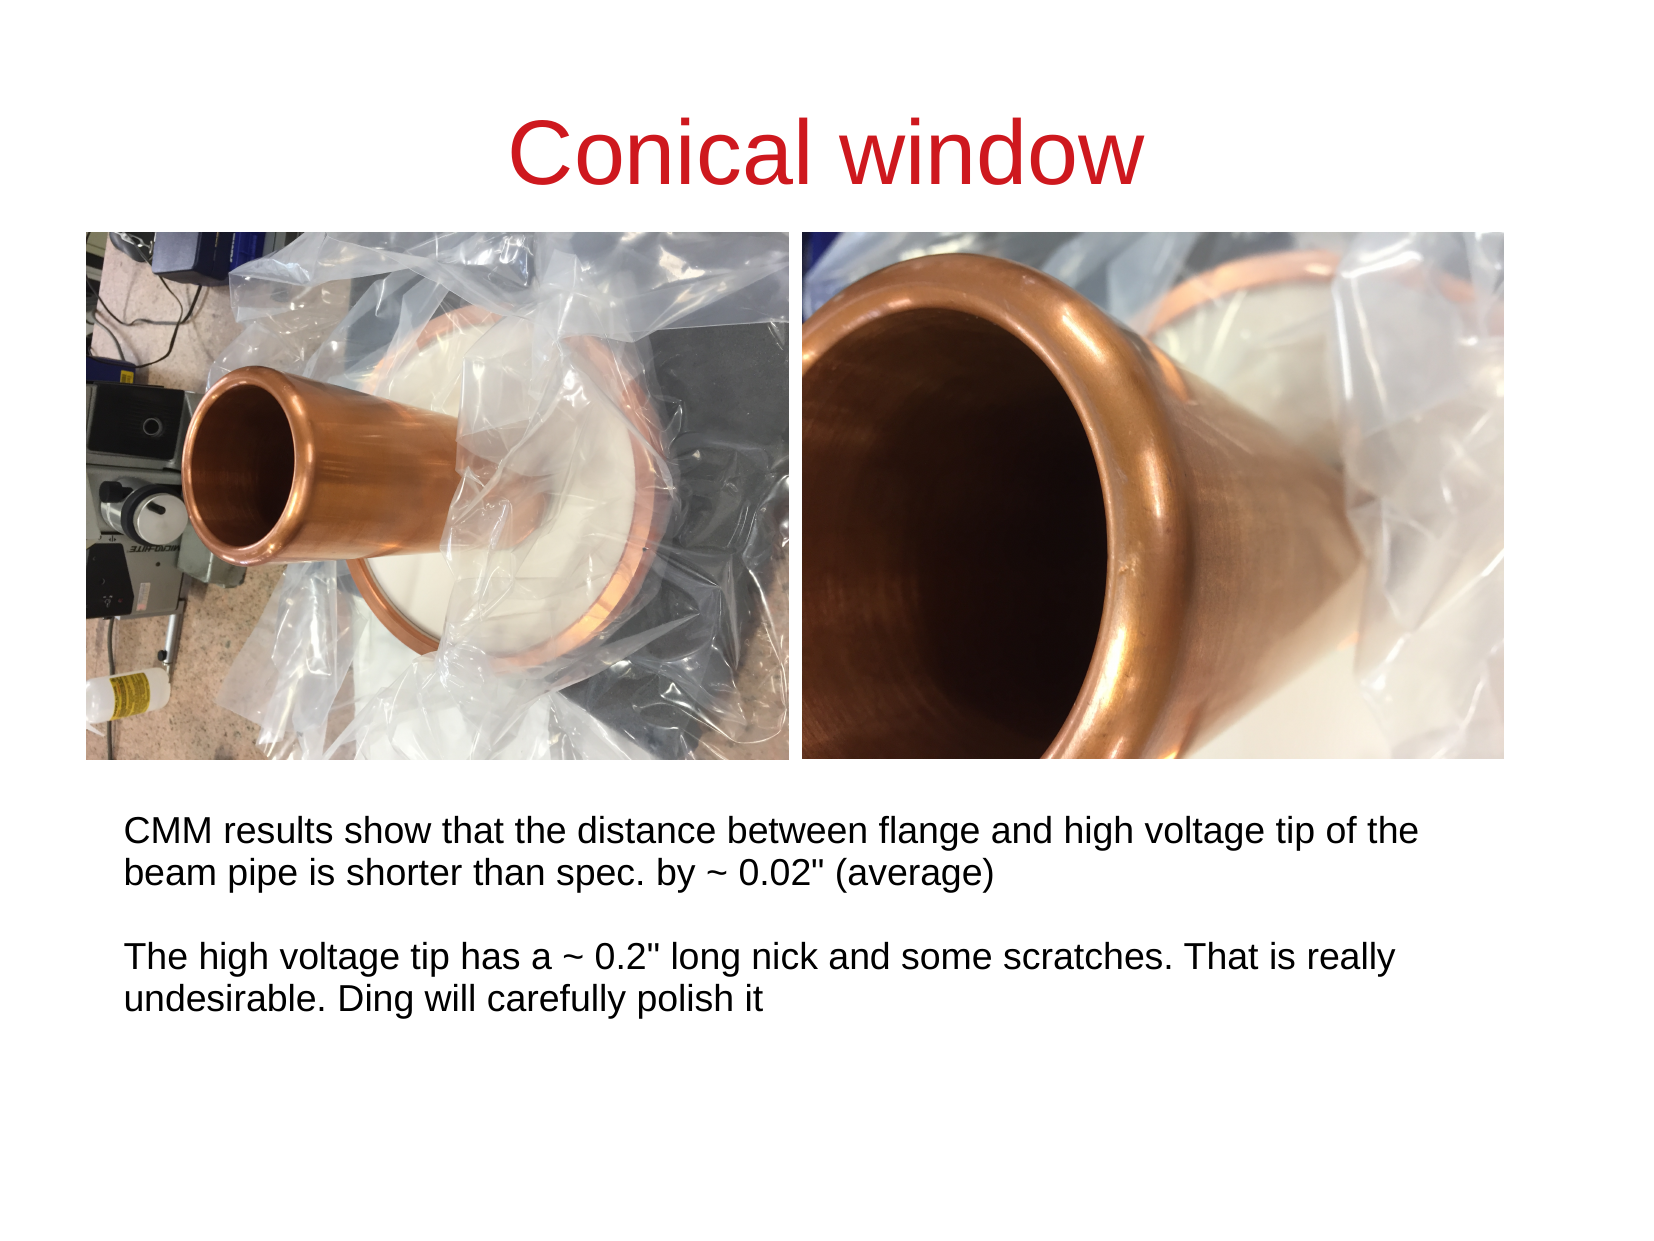

# Conical window
CMM results show that the distance between flange and high voltage tip of the beam pipe is shorter than spec. by ~ 0.02" (average)
The high voltage tip has a ~ 0.2" long nick and some scratches. That is really undesirable. Ding will carefully polish it